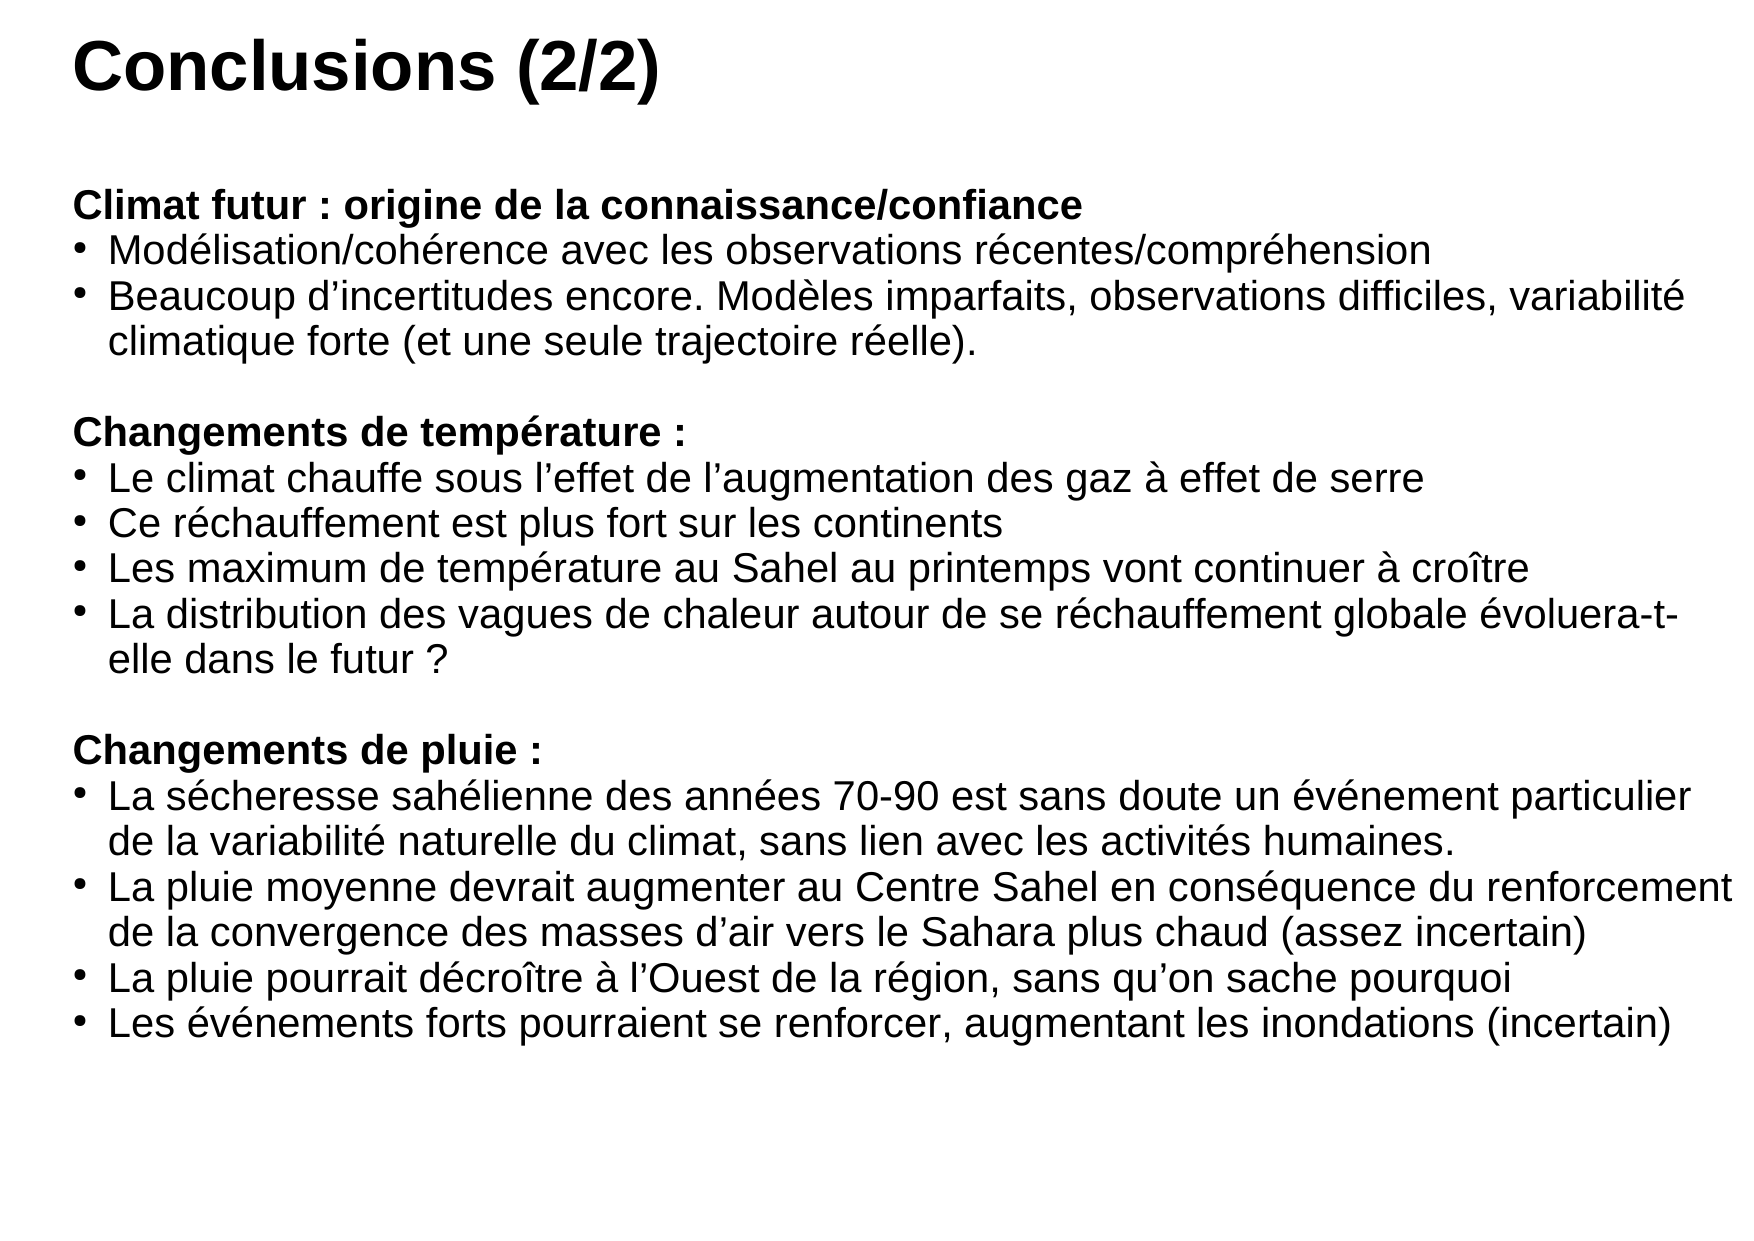

Conclusions (2/2)
Climat futur : origine de la connaissance/confiance
Modélisation/cohérence avec les observations récentes/compréhension
Beaucoup d’incertitudes encore. Modèles imparfaits, observations difficiles, variabilité climatique forte (et une seule trajectoire réelle).
Changements de température :
Le climat chauffe sous l’effet de l’augmentation des gaz à effet de serre
Ce réchauffement est plus fort sur les continents
Les maximum de température au Sahel au printemps vont continuer à croître
La distribution des vagues de chaleur autour de se réchauffement globale évoluera-t-elle dans le futur ?
Changements de pluie :
La sécheresse sahélienne des années 70-90 est sans doute un événement particulier de la variabilité naturelle du climat, sans lien avec les activités humaines.
La pluie moyenne devrait augmenter au Centre Sahel en conséquence du renforcement de la convergence des masses d’air vers le Sahara plus chaud (assez incertain)
La pluie pourrait décroître à l’Ouest de la région, sans qu’on sache pourquoi
Les événements forts pourraient se renforcer, augmentant les inondations (incertain)